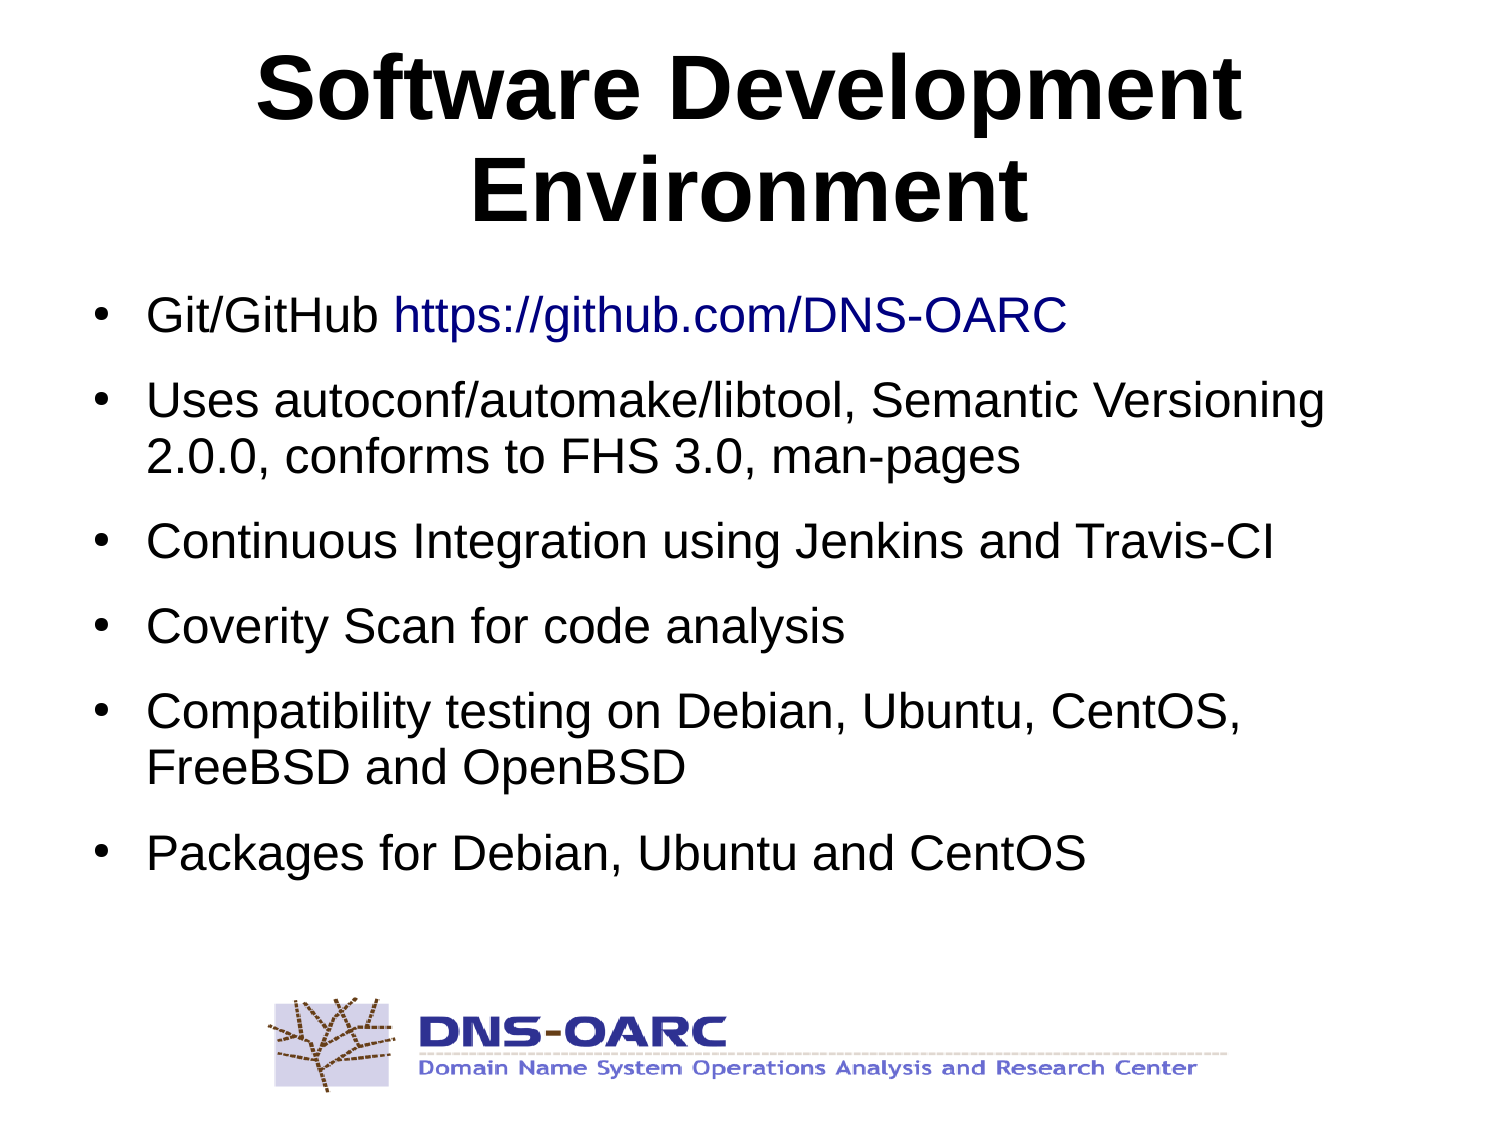

# Software Development Environment
Git/GitHub https://github.com/DNS-OARC
Uses autoconf/automake/libtool, Semantic Versioning 2.0.0, conforms to FHS 3.0, man-pages
Continuous Integration using Jenkins and Travis-CI
Coverity Scan for code analysis
Compatibility testing on Debian, Ubuntu, CentOS, FreeBSD and OpenBSD
Packages for Debian, Ubuntu and CentOS